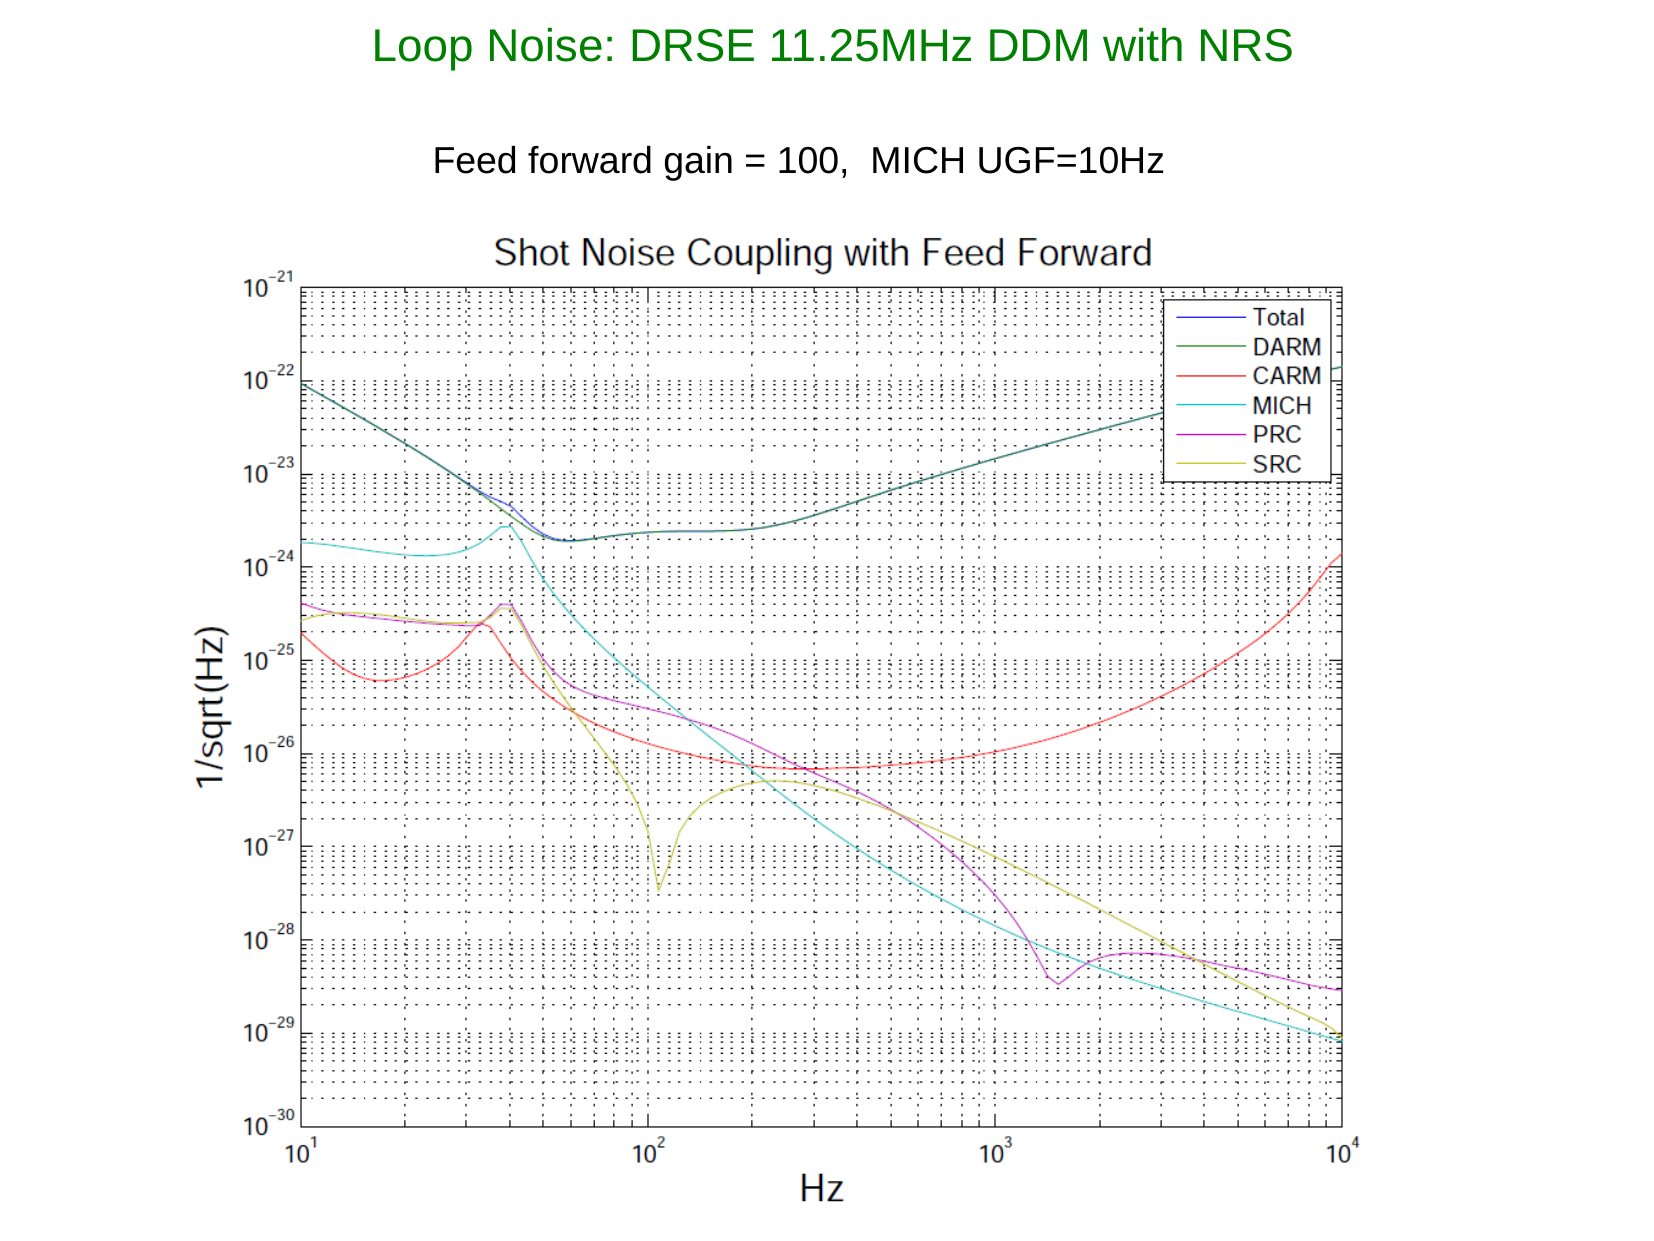

Loop Noise: DRSE 11.25MHz DDM with NRS
Feed forward gain = 100, MICH UGF=10Hz